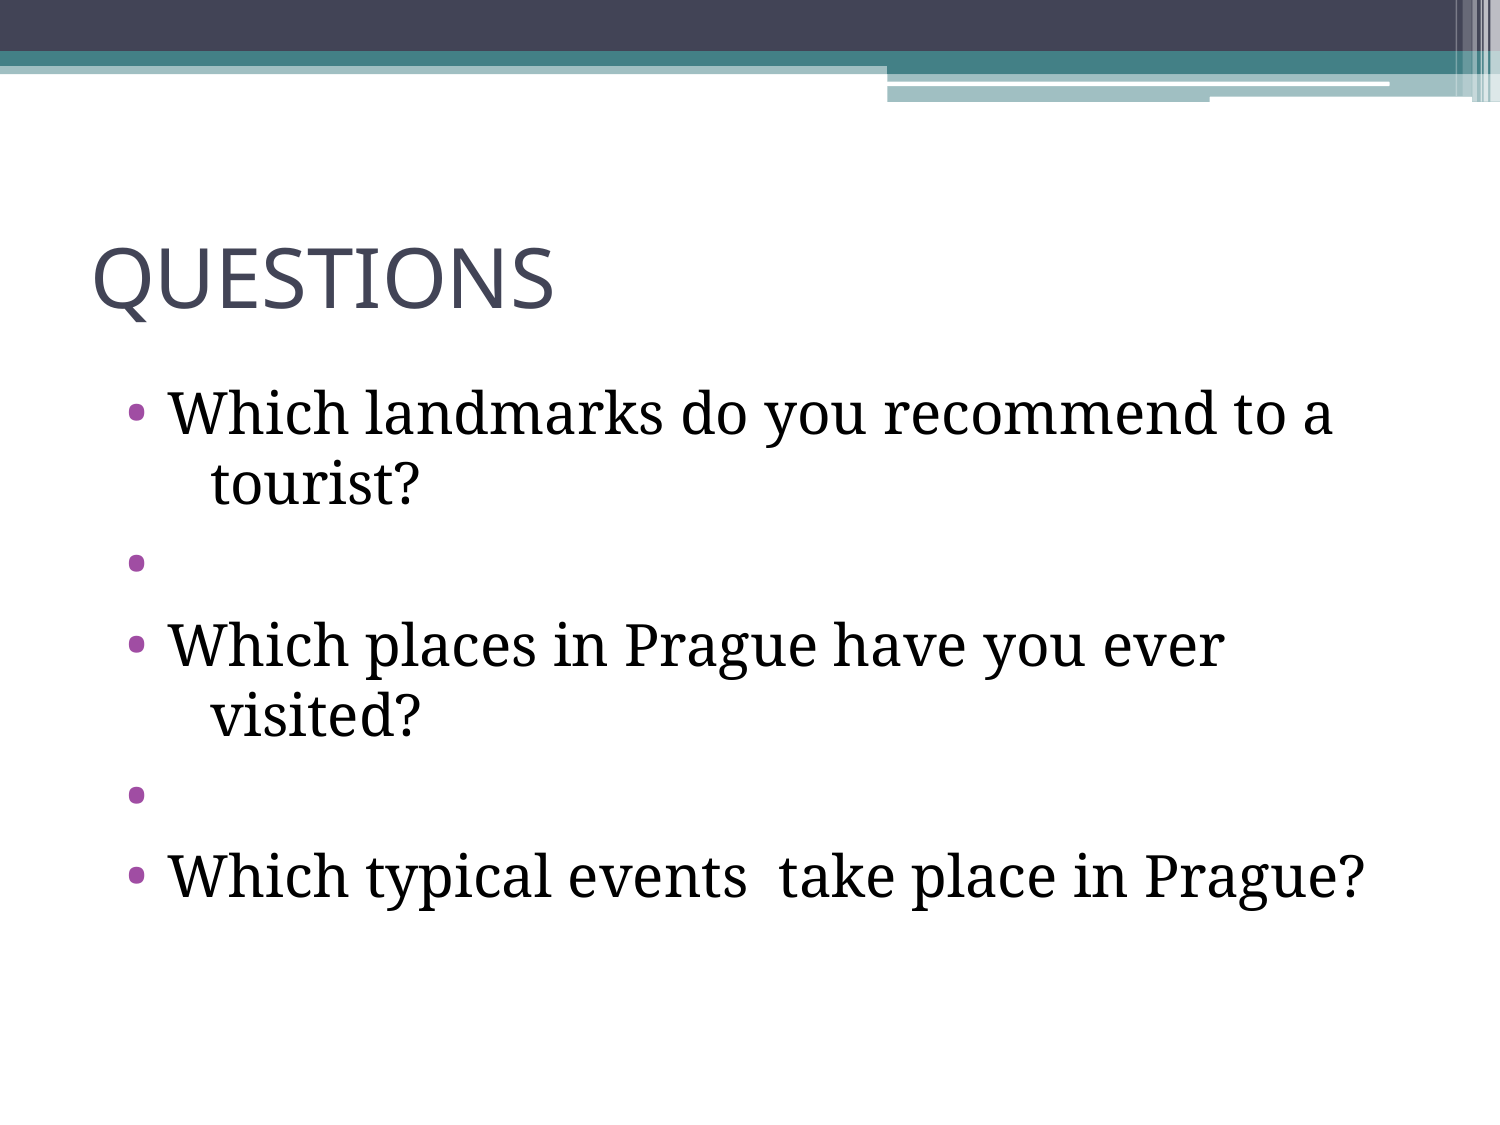

# QUESTIONS
Which landmarks do you recommend to a tourist?
Which places in Prague have you ever visited?
Which typical events take place in Prague?